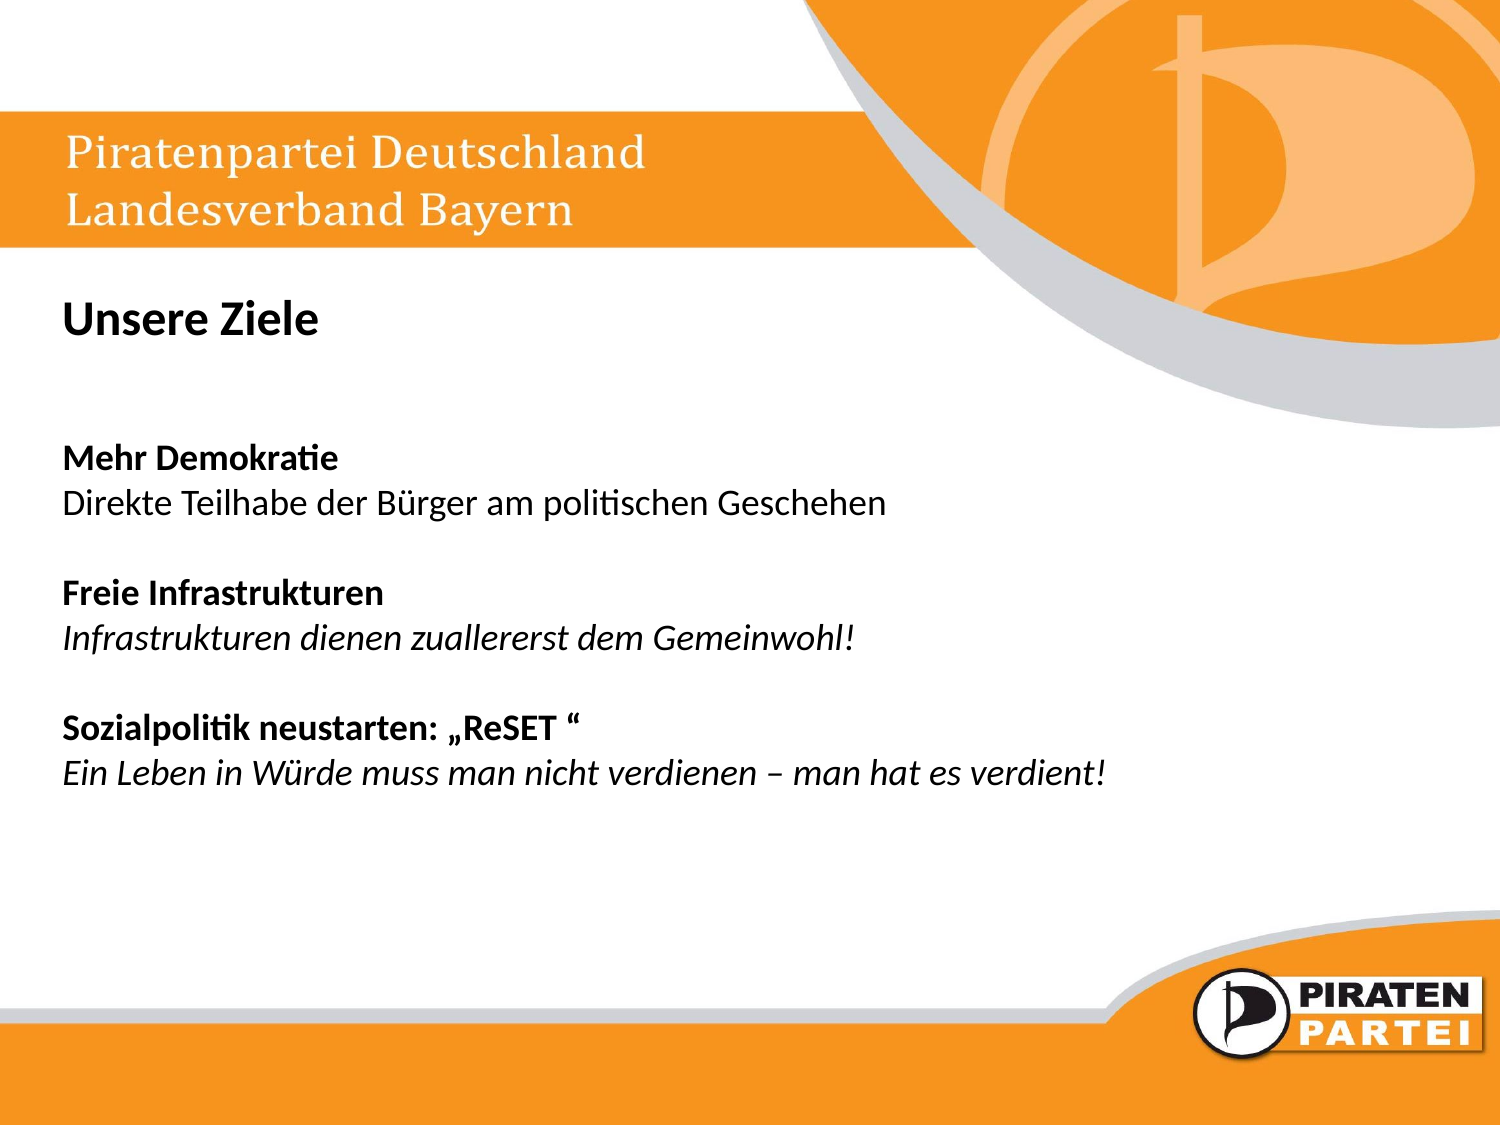

Unsere Ziele
Mehr Demokratie
Direkte Teilhabe der Bürger am politischen Geschehen
Freie Infrastrukturen
Infrastrukturen dienen zuallererst dem Gemeinwohl!
Sozialpolitik neustarten: „ReSET “
Ein Leben in Würde muss man nicht verdienen – man hat es verdient!